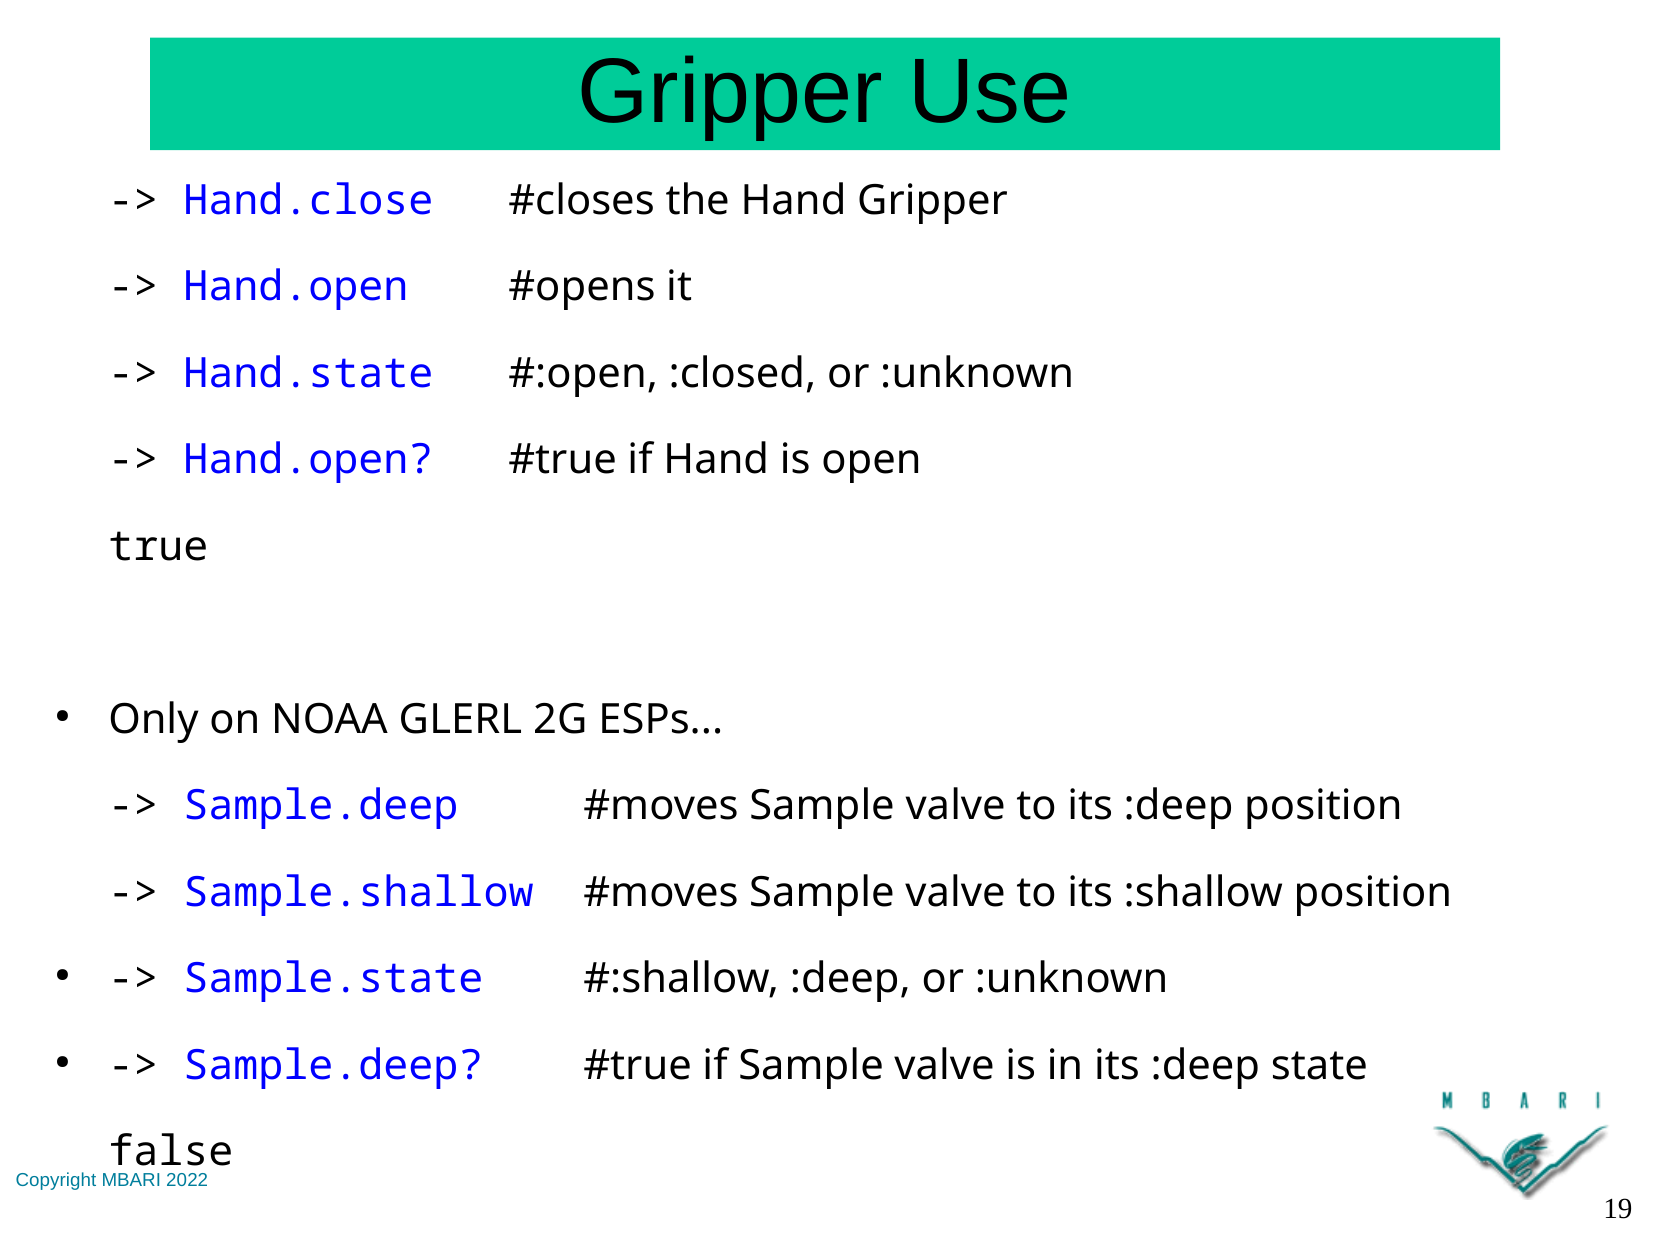

Gripper Use
# -> Hand.close	 #closes the Hand Gripper
-> Hand.open	 #opens it
-> Hand.state	 #:open, :closed, or :unknown
-> Hand.open?	 #true if Hand is open
true
Only on NOAA GLERL 2G ESPs...
-> Sample.deep	 #moves Sample valve to its :deep position
-> Sample.shallow #moves Sample valve to its :shallow position
-> Sample.state	 #:shallow, :deep, or :unknown
-> Sample.deep?	 #true if Sample valve is in its :deep state
false